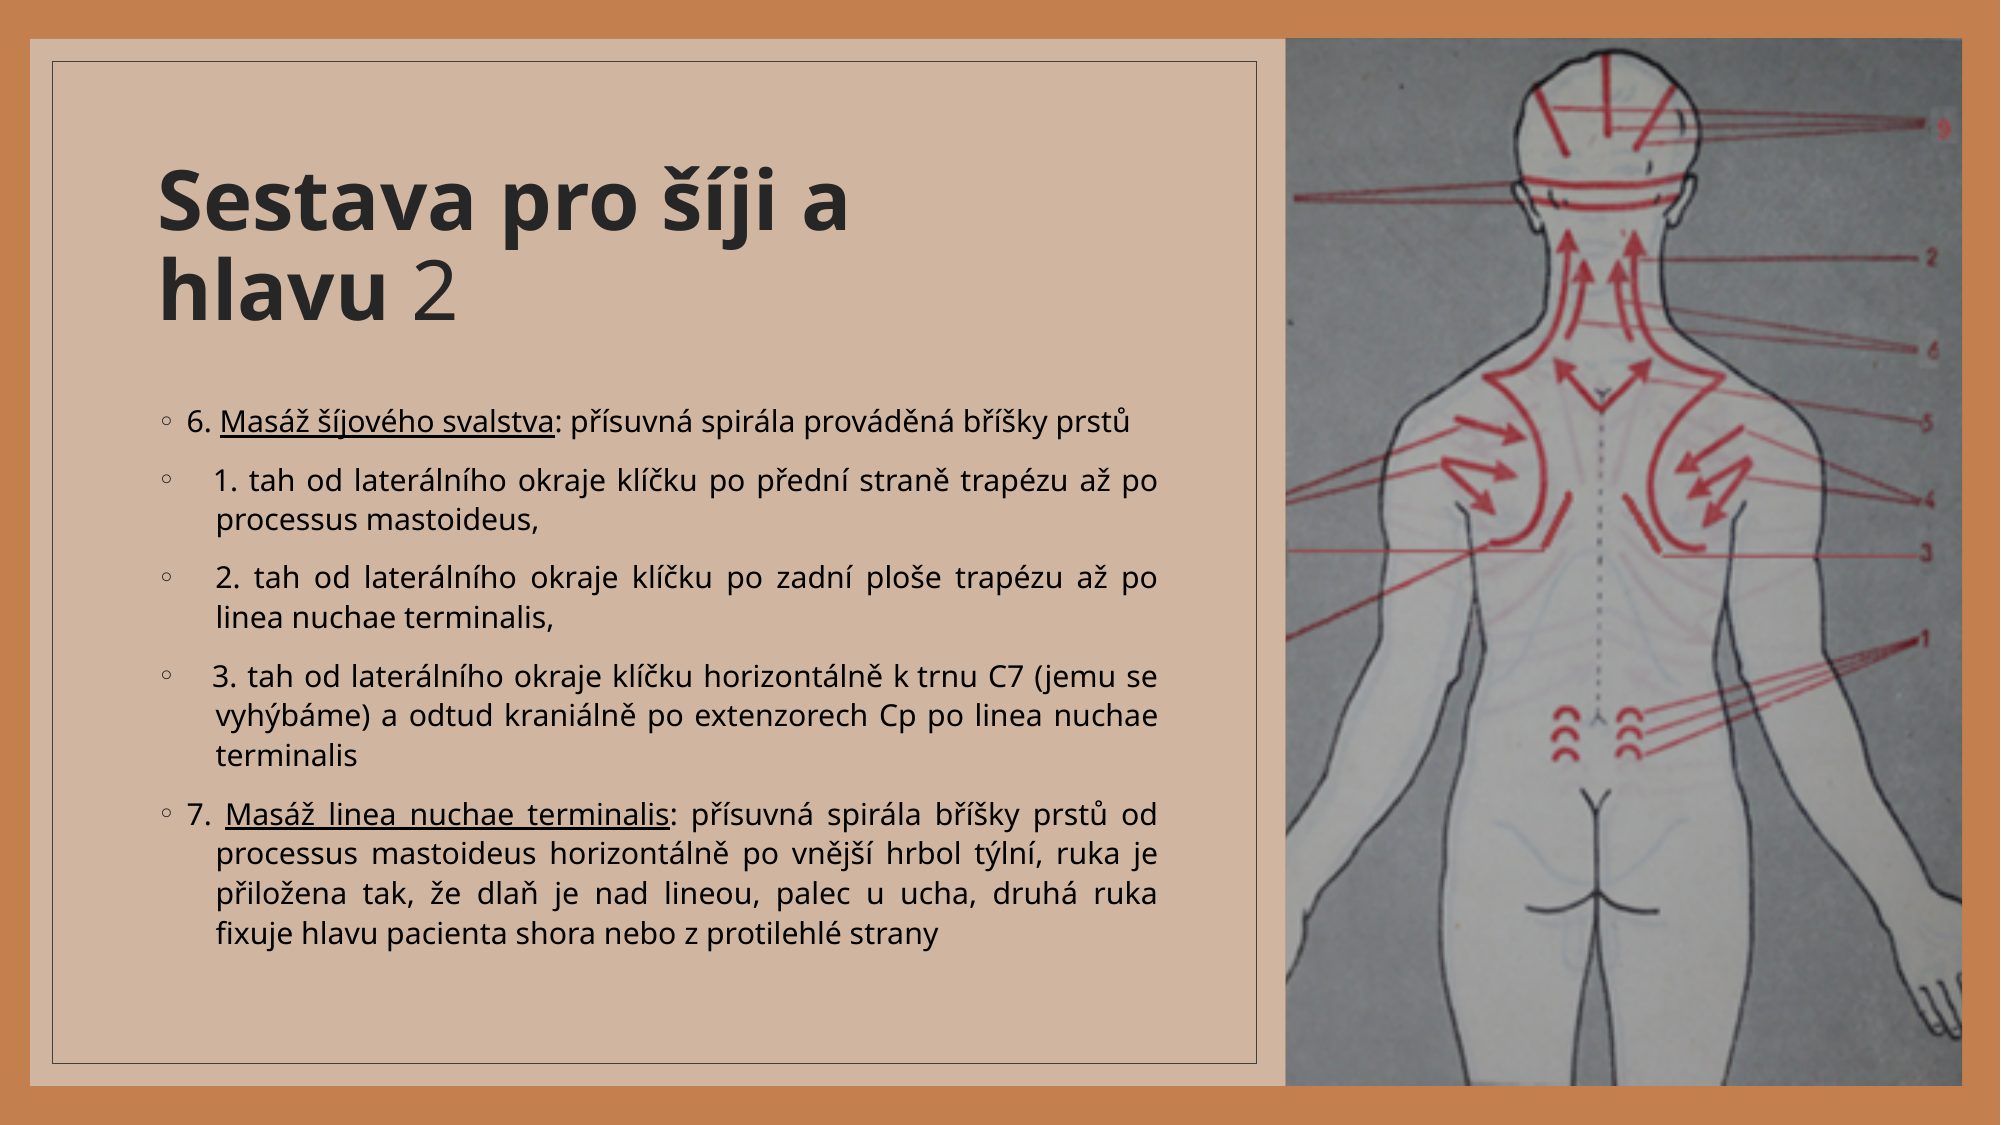

# Sestava pro šíji a hlavu 2
6. Masáž šíjového svalstva: přísuvná spirála prováděná bříšky prstů
   1. tah od laterálního okraje klíčku po přední straně trapézu až po processus mastoideus,
   2. tah od laterálního okraje klíčku po zadní ploše trapézu až po linea nuchae terminalis,
   3. tah od laterálního okraje klíčku horizontálně k trnu C7 (jemu se vyhýbáme) a odtud kraniálně po extenzorech Cp po linea nuchae terminalis
7. Masáž linea nuchae terminalis: přísuvná spirála bříšky prstů od processus mastoideus horizontálně po vnější hrbol týlní, ruka je přiložena tak, že dlaň je nad lineou, palec u ucha, druhá ruka fixuje hlavu pacienta shora nebo z protilehlé strany